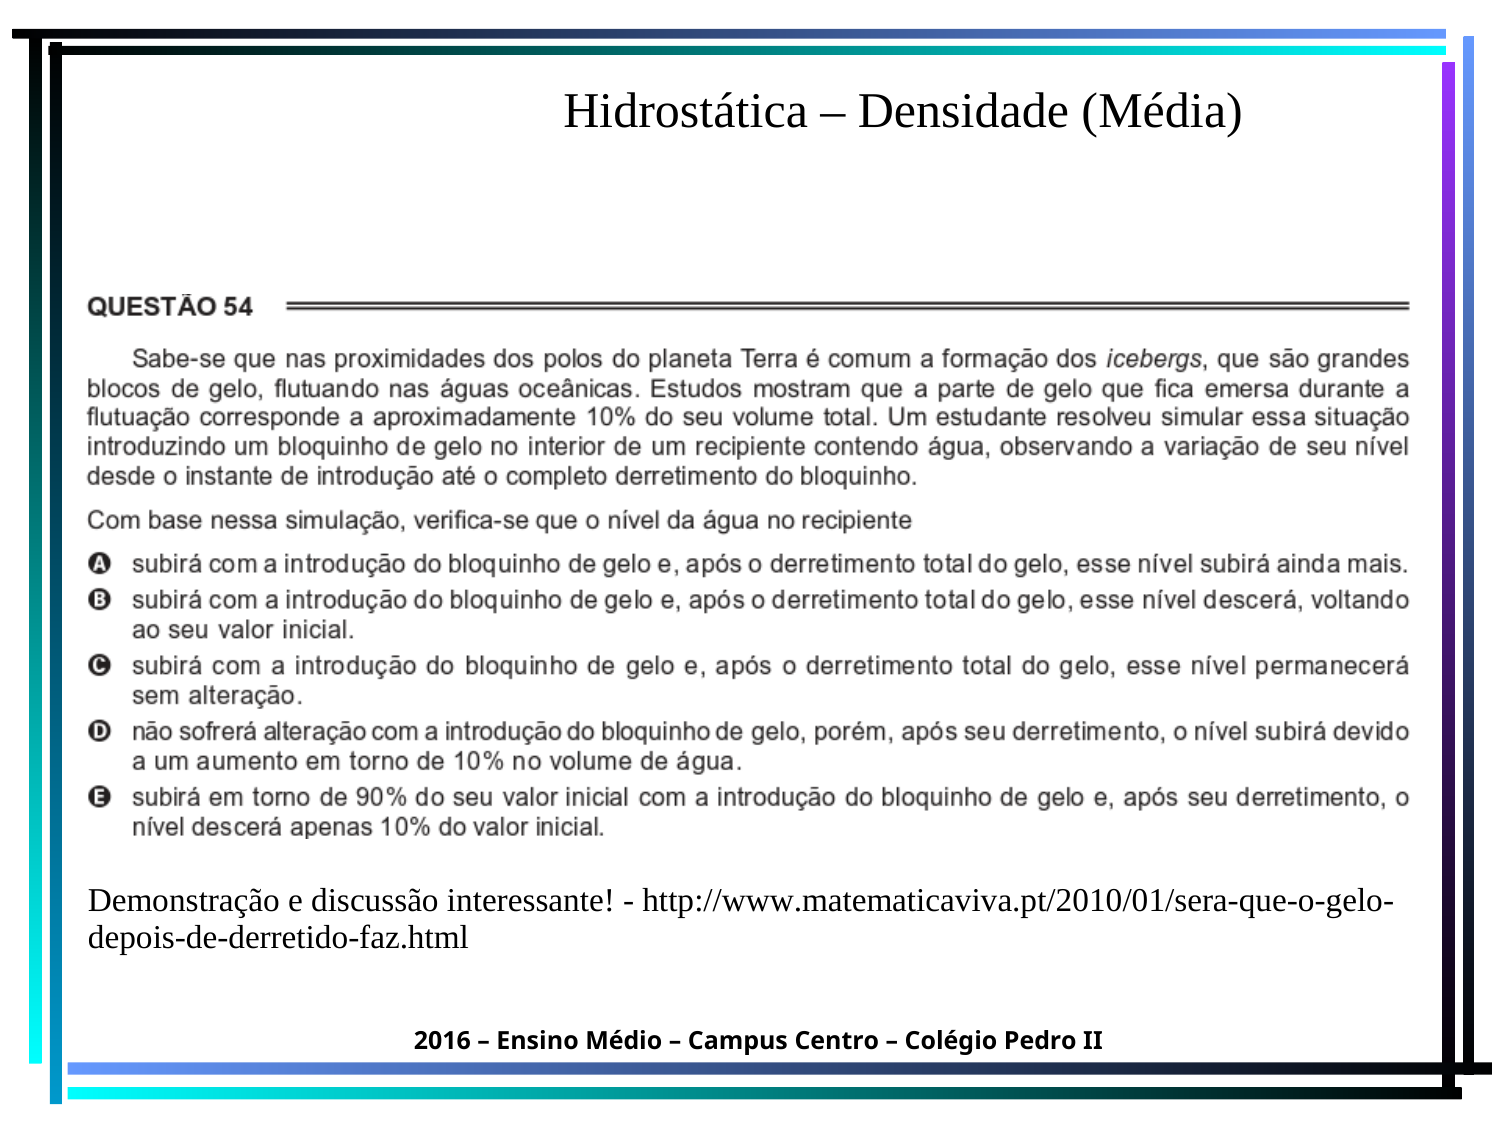

# Hidrostática – Densidade (Média)
Demonstração e discussão interessante! - http://www.matematicaviva.pt/2010/01/sera-que-o-gelo-depois-de-derretido-faz.html
2016 – Ensino Médio – Campus Centro – Colégio Pedro II